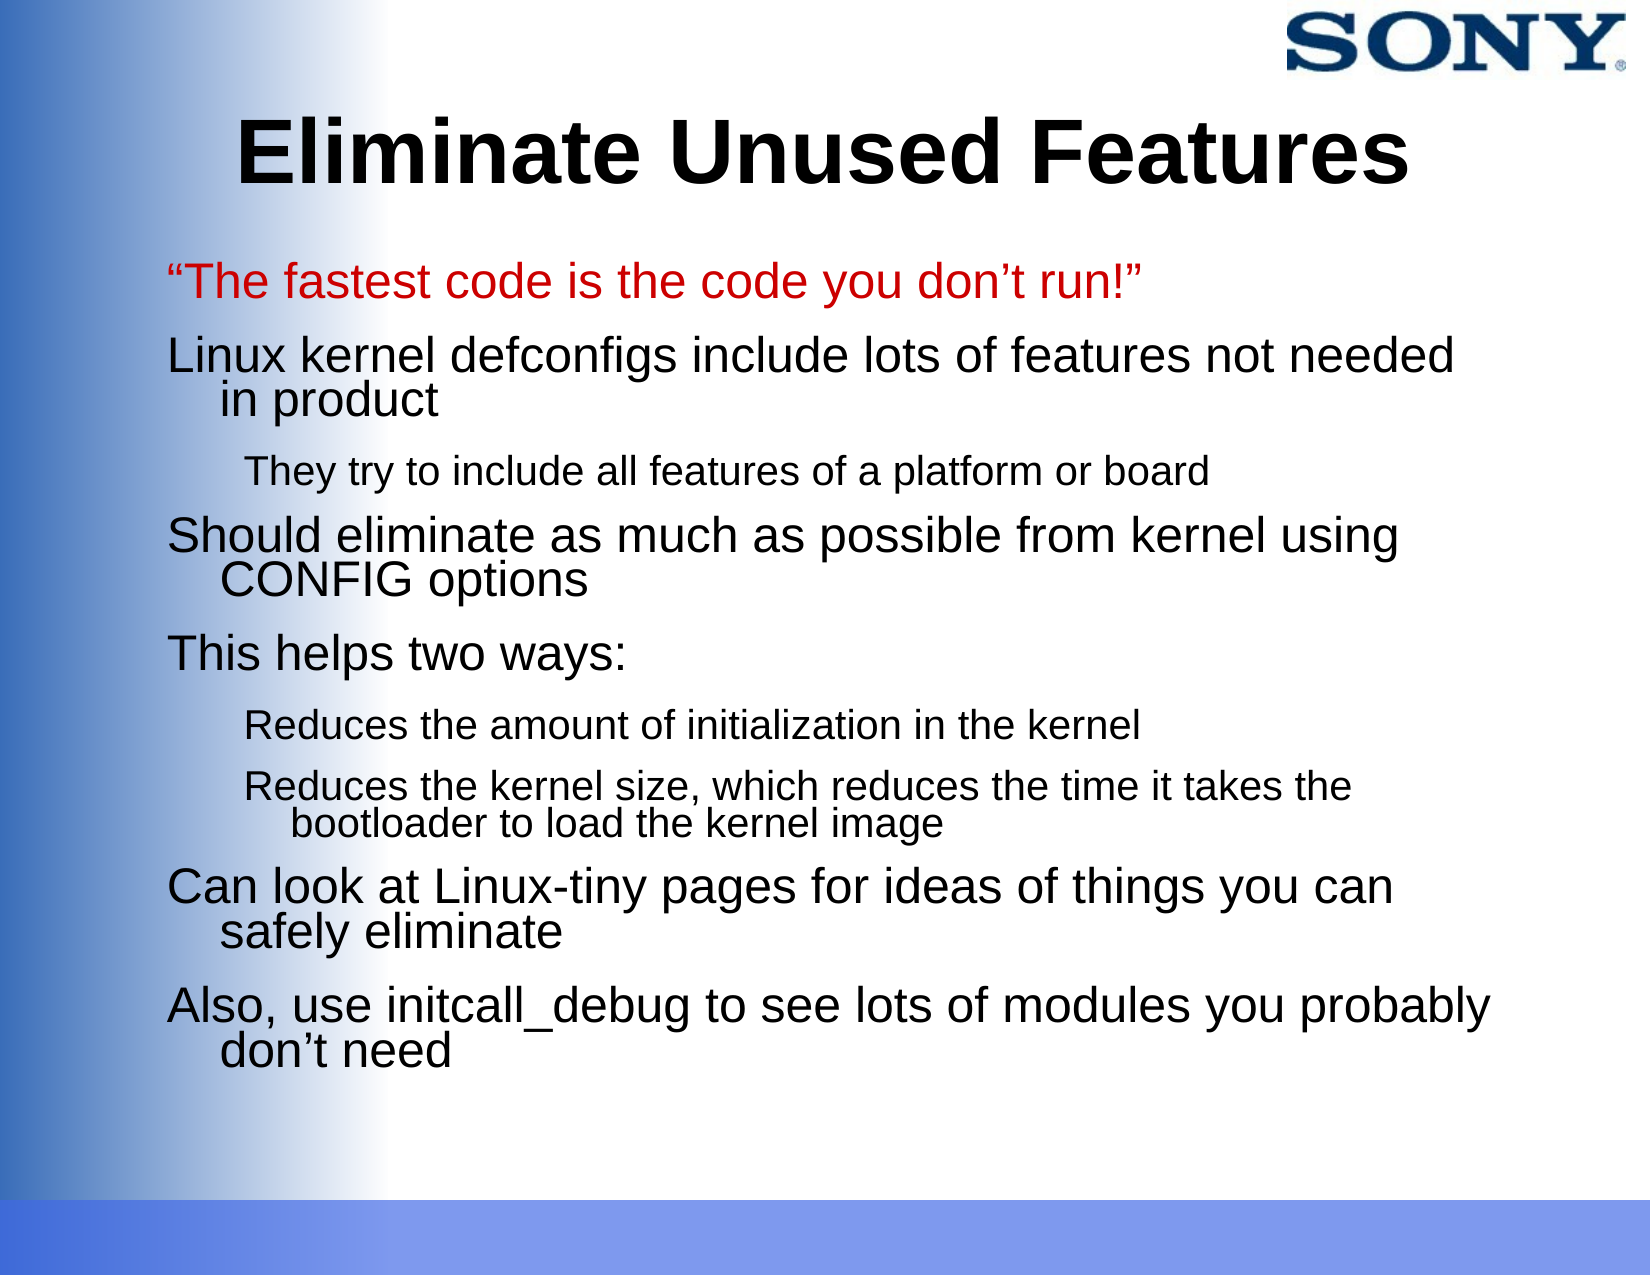

# Eliminate Unused Features
“The fastest code is the code you don’t run!”
Linux kernel defconfigs include lots of features not needed in product
They try to include all features of a platform or board
Should eliminate as much as possible from kernel using CONFIG options
This helps two ways:
Reduces the amount of initialization in the kernel
Reduces the kernel size, which reduces the time it takes the bootloader to load the kernel image
Can look at Linux-tiny pages for ideas of things you can safely eliminate
Also, use initcall_debug to see lots of modules you probably don’t need